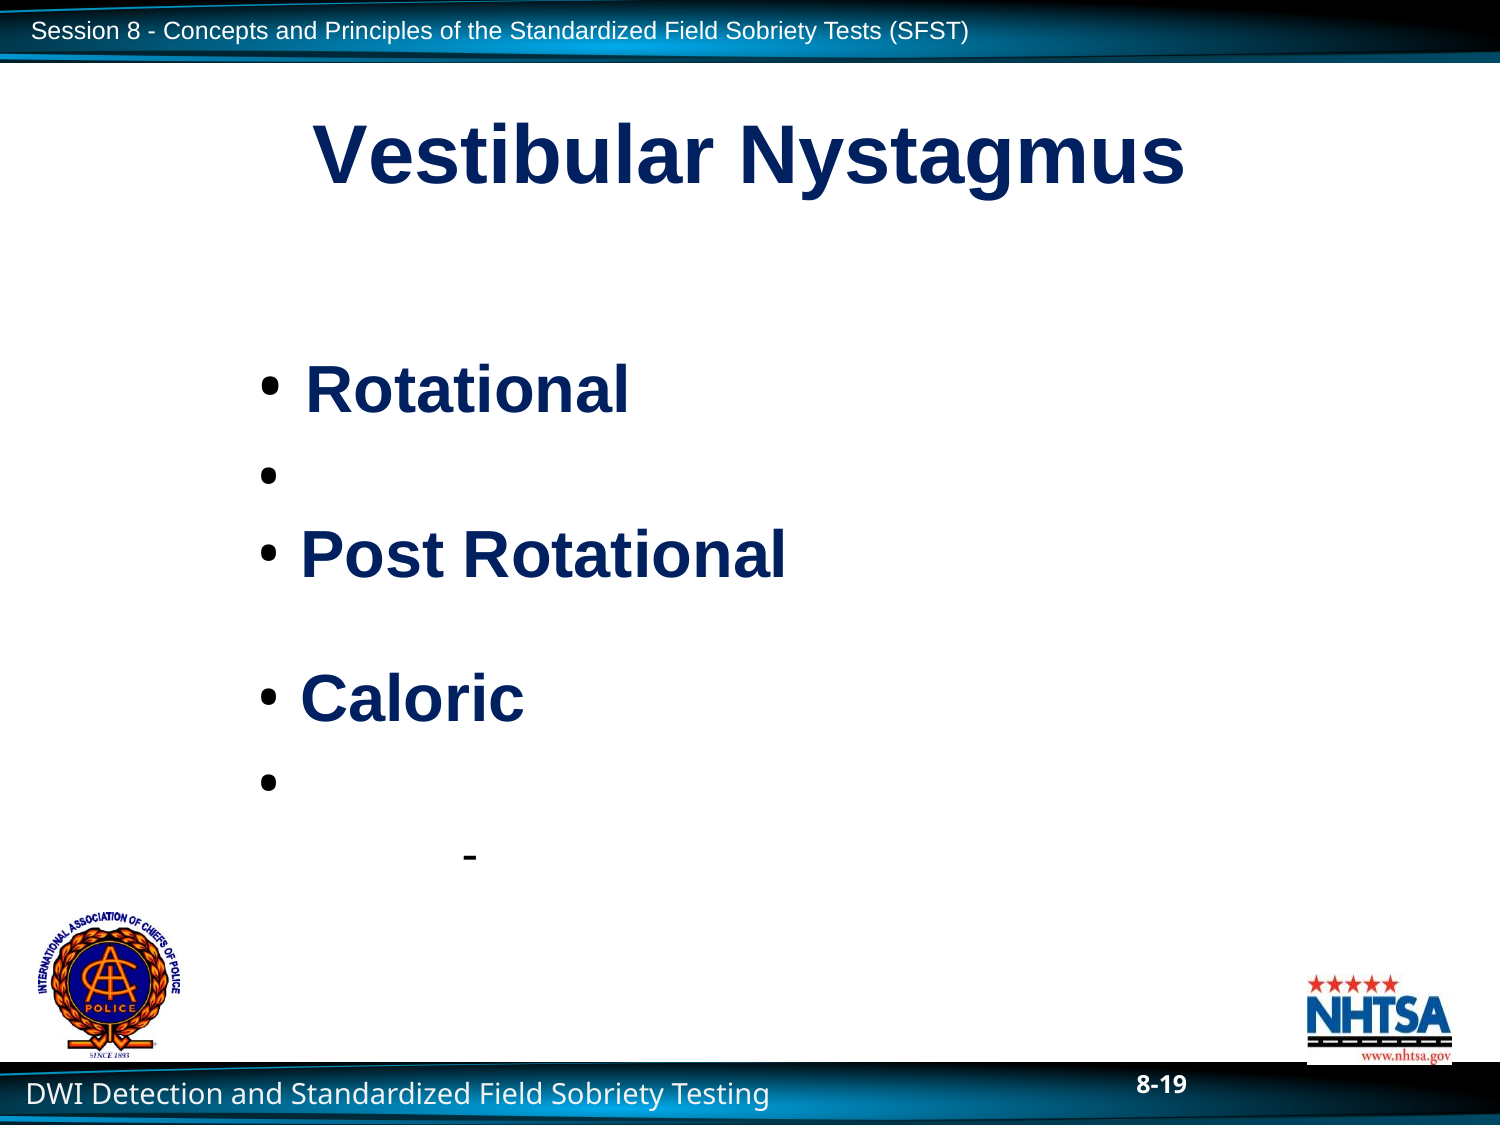

Vestibular Nystagmus
# Rotational
 Post Rotational
 Caloric
8-19